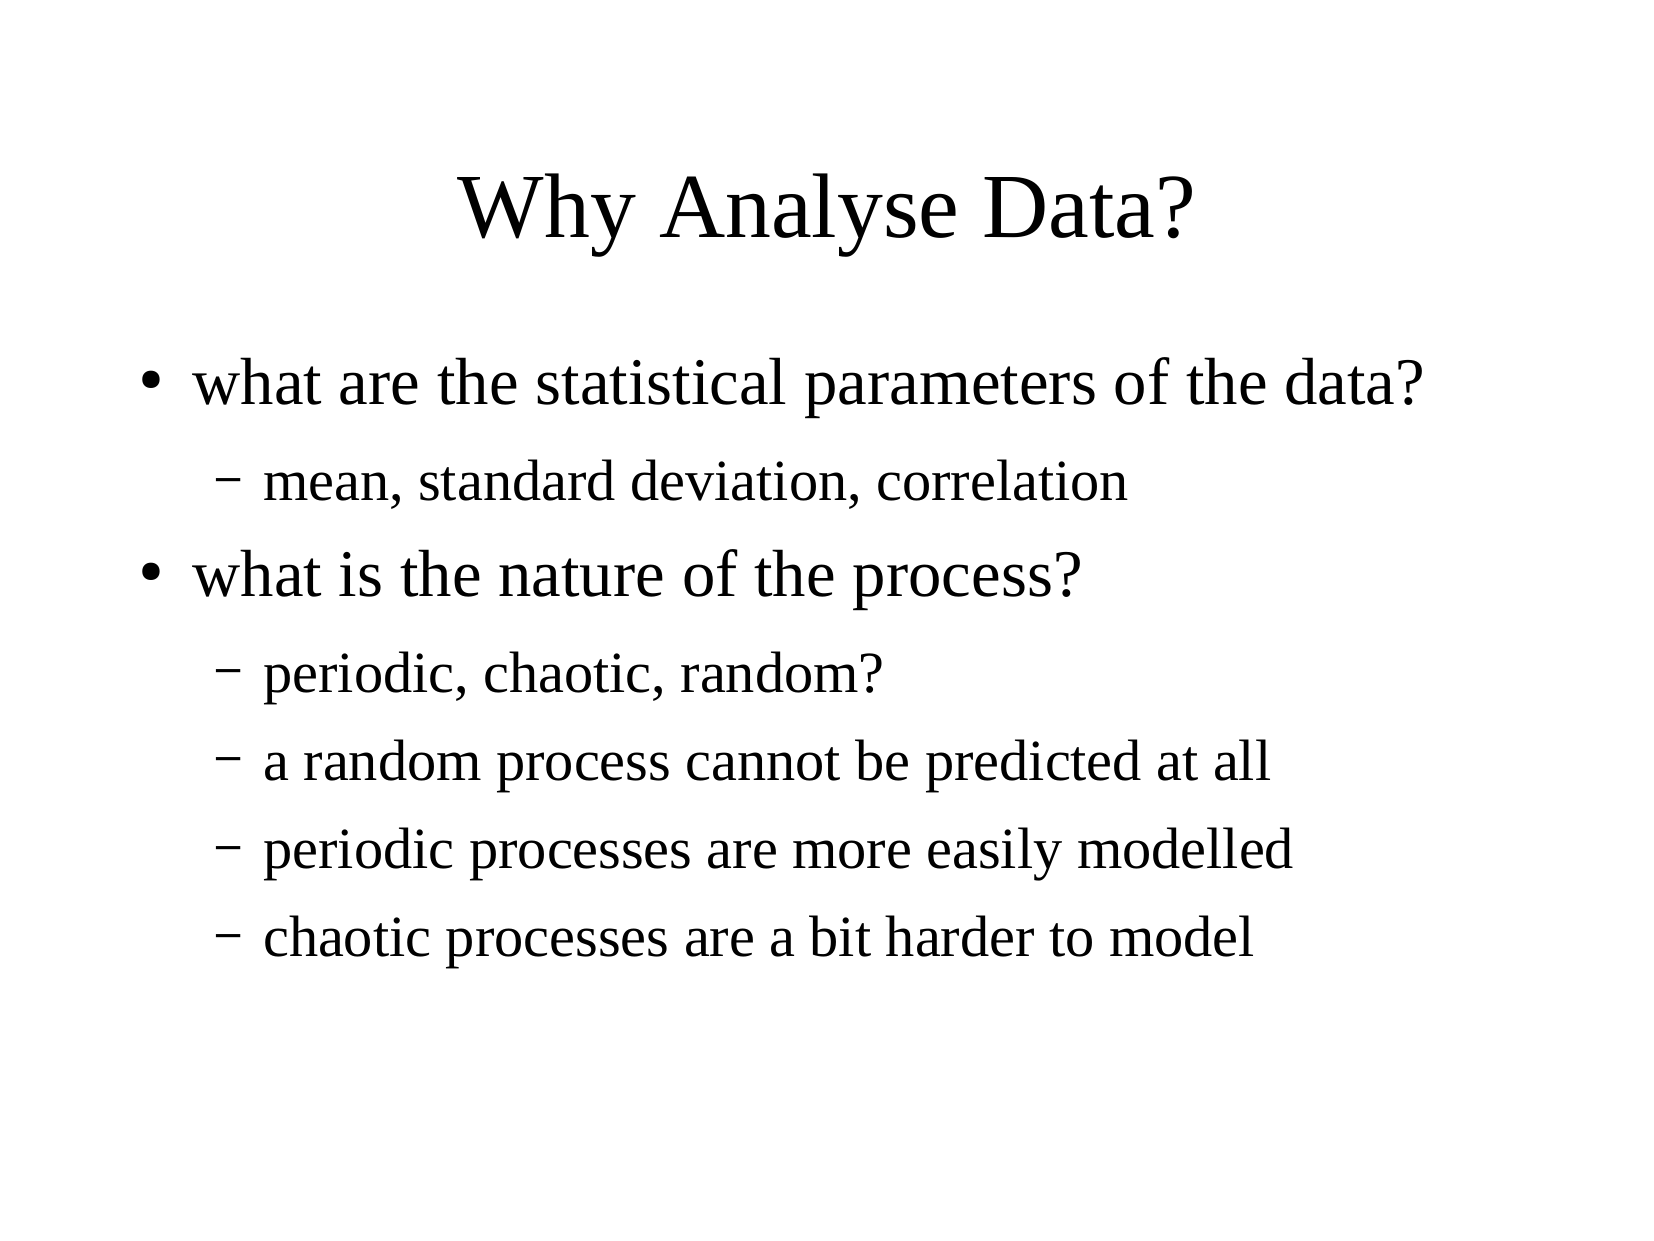

# Why Analyse Data?
what are the statistical parameters of the data?
mean, standard deviation, correlation
what is the nature of the process?
periodic, chaotic, random?
a random process cannot be predicted at all
periodic processes are more easily modelled
chaotic processes are a bit harder to model